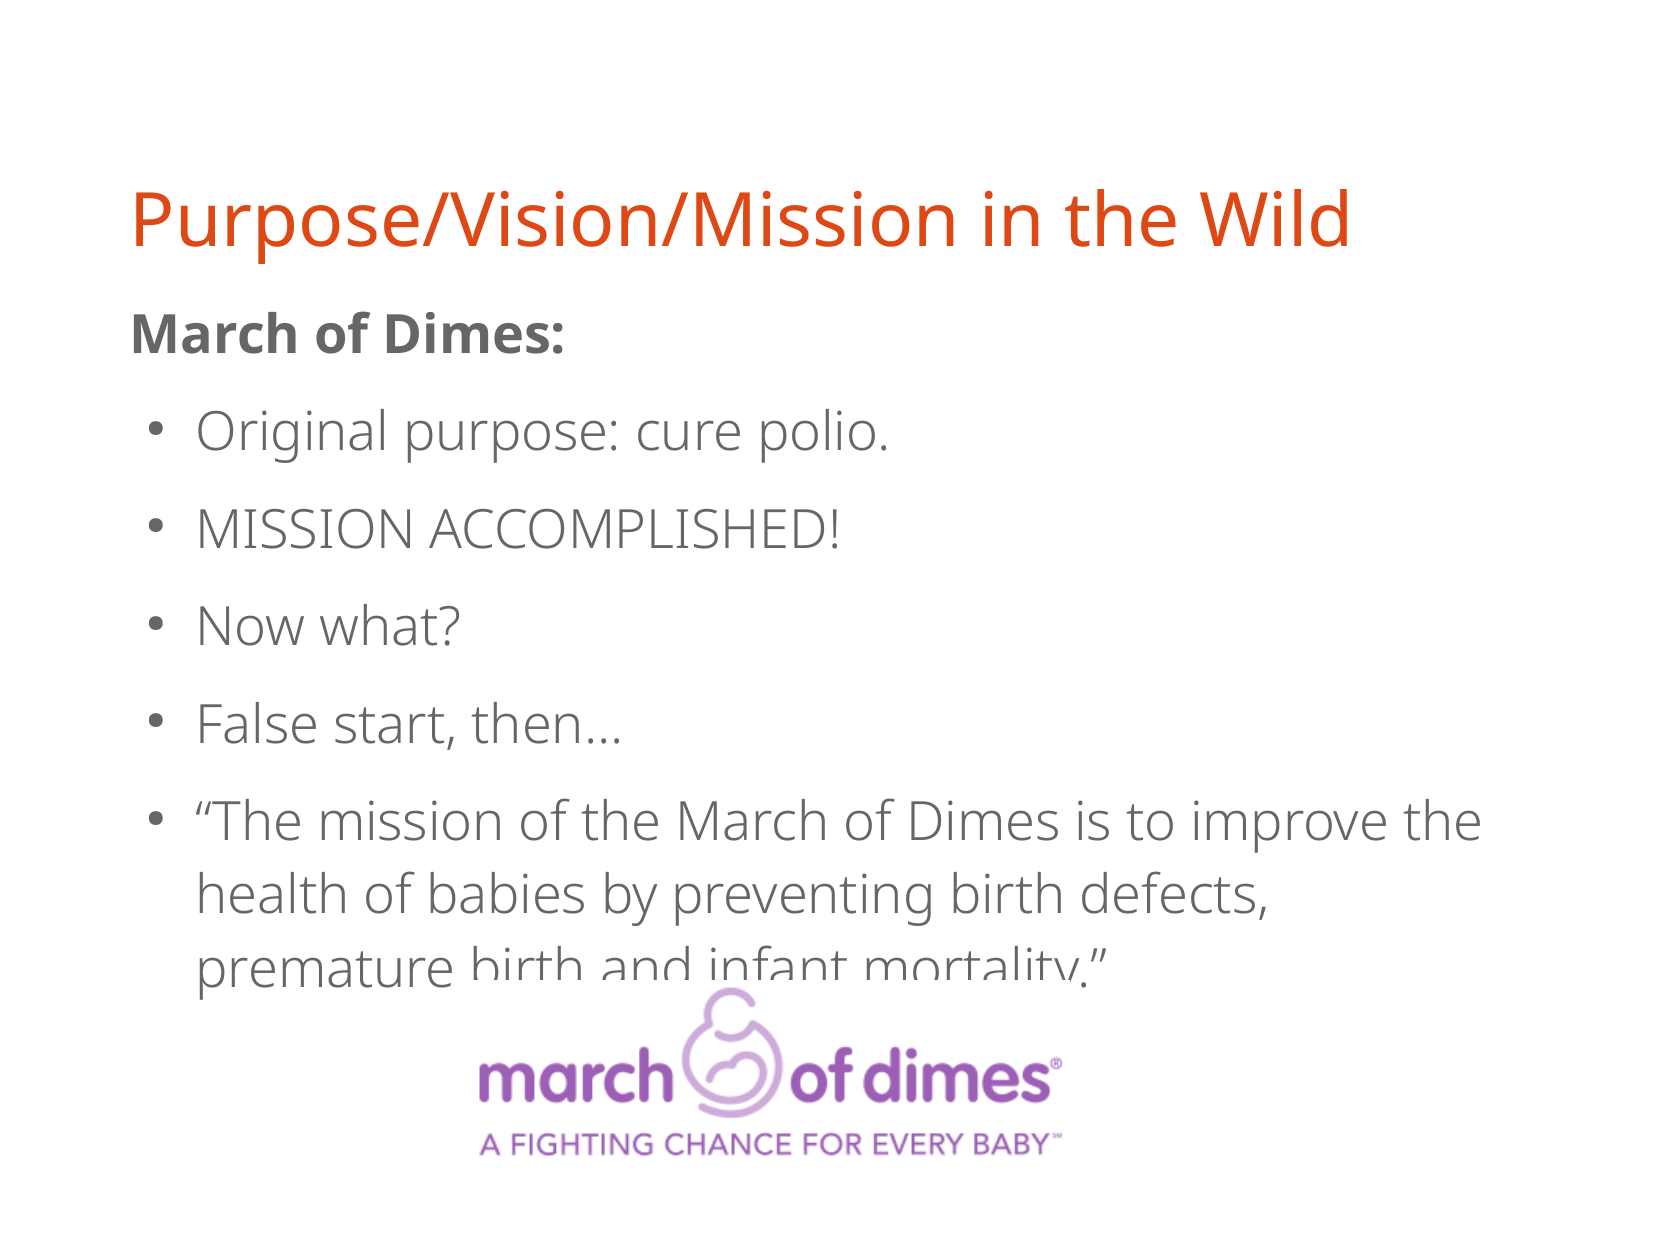

# Purpose/Vision/Mission in the Wild
March of Dimes:
Original purpose: cure polio.
MISSION ACCOMPLISHED!
Now what?
False start, then...
“The mission of the March of Dimes is to improve the health of babies by preventing birth defects, premature birth and infant mortality.”